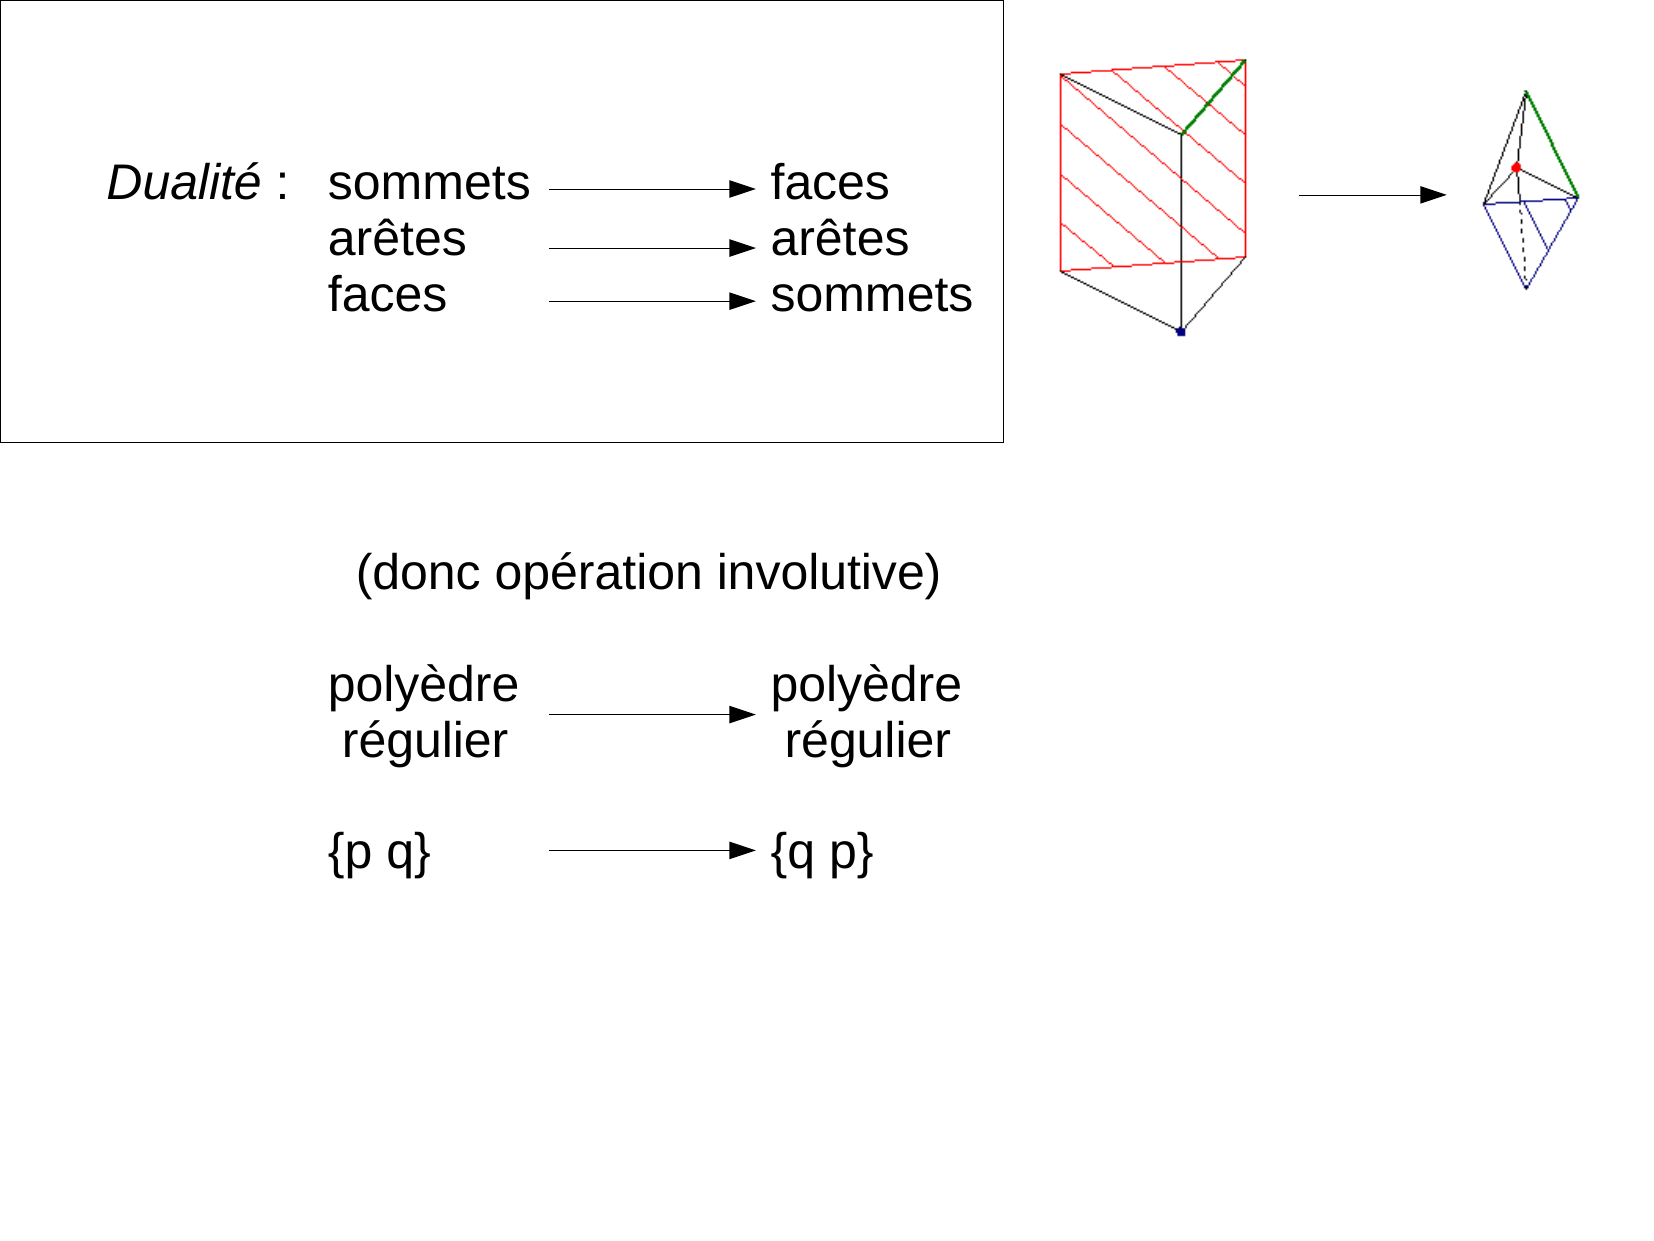

Dualité :	sommets				faces
			arêtes					arêtes
			faces					sommets
			 (donc opération involutive)
			polyèdre				polyèdre
			 régulier				 régulier
			{p q}					{q p}